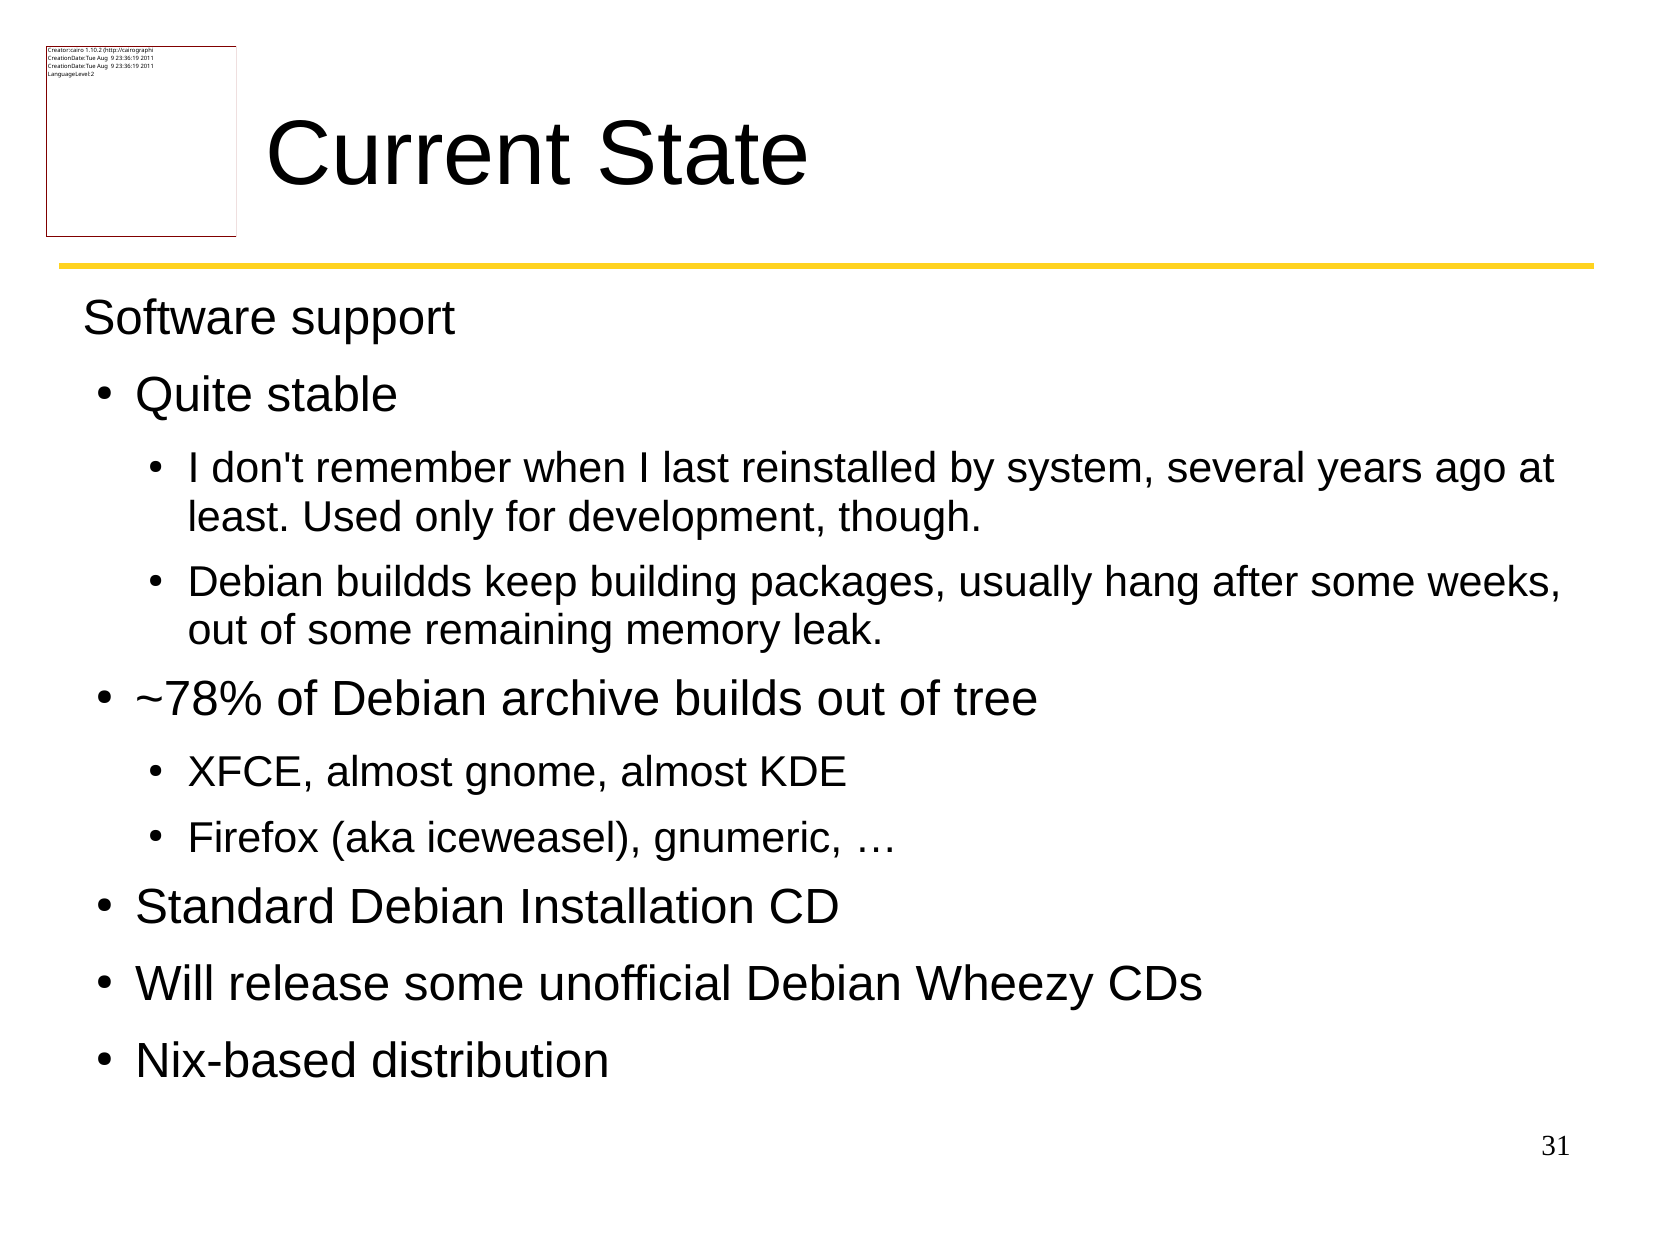

# Current State
Software support
Quite stable
I don't remember when I last reinstalled by system, several years ago at least. Used only for development, though.
Debian buildds keep building packages, usually hang after some weeks, out of some remaining memory leak.
~78% of Debian archive builds out of tree
XFCE, almost gnome, almost KDE
Firefox (aka iceweasel), gnumeric, …
Standard Debian Installation CD
Will release some unofficial Debian Wheezy CDs
Nix-based distribution
31